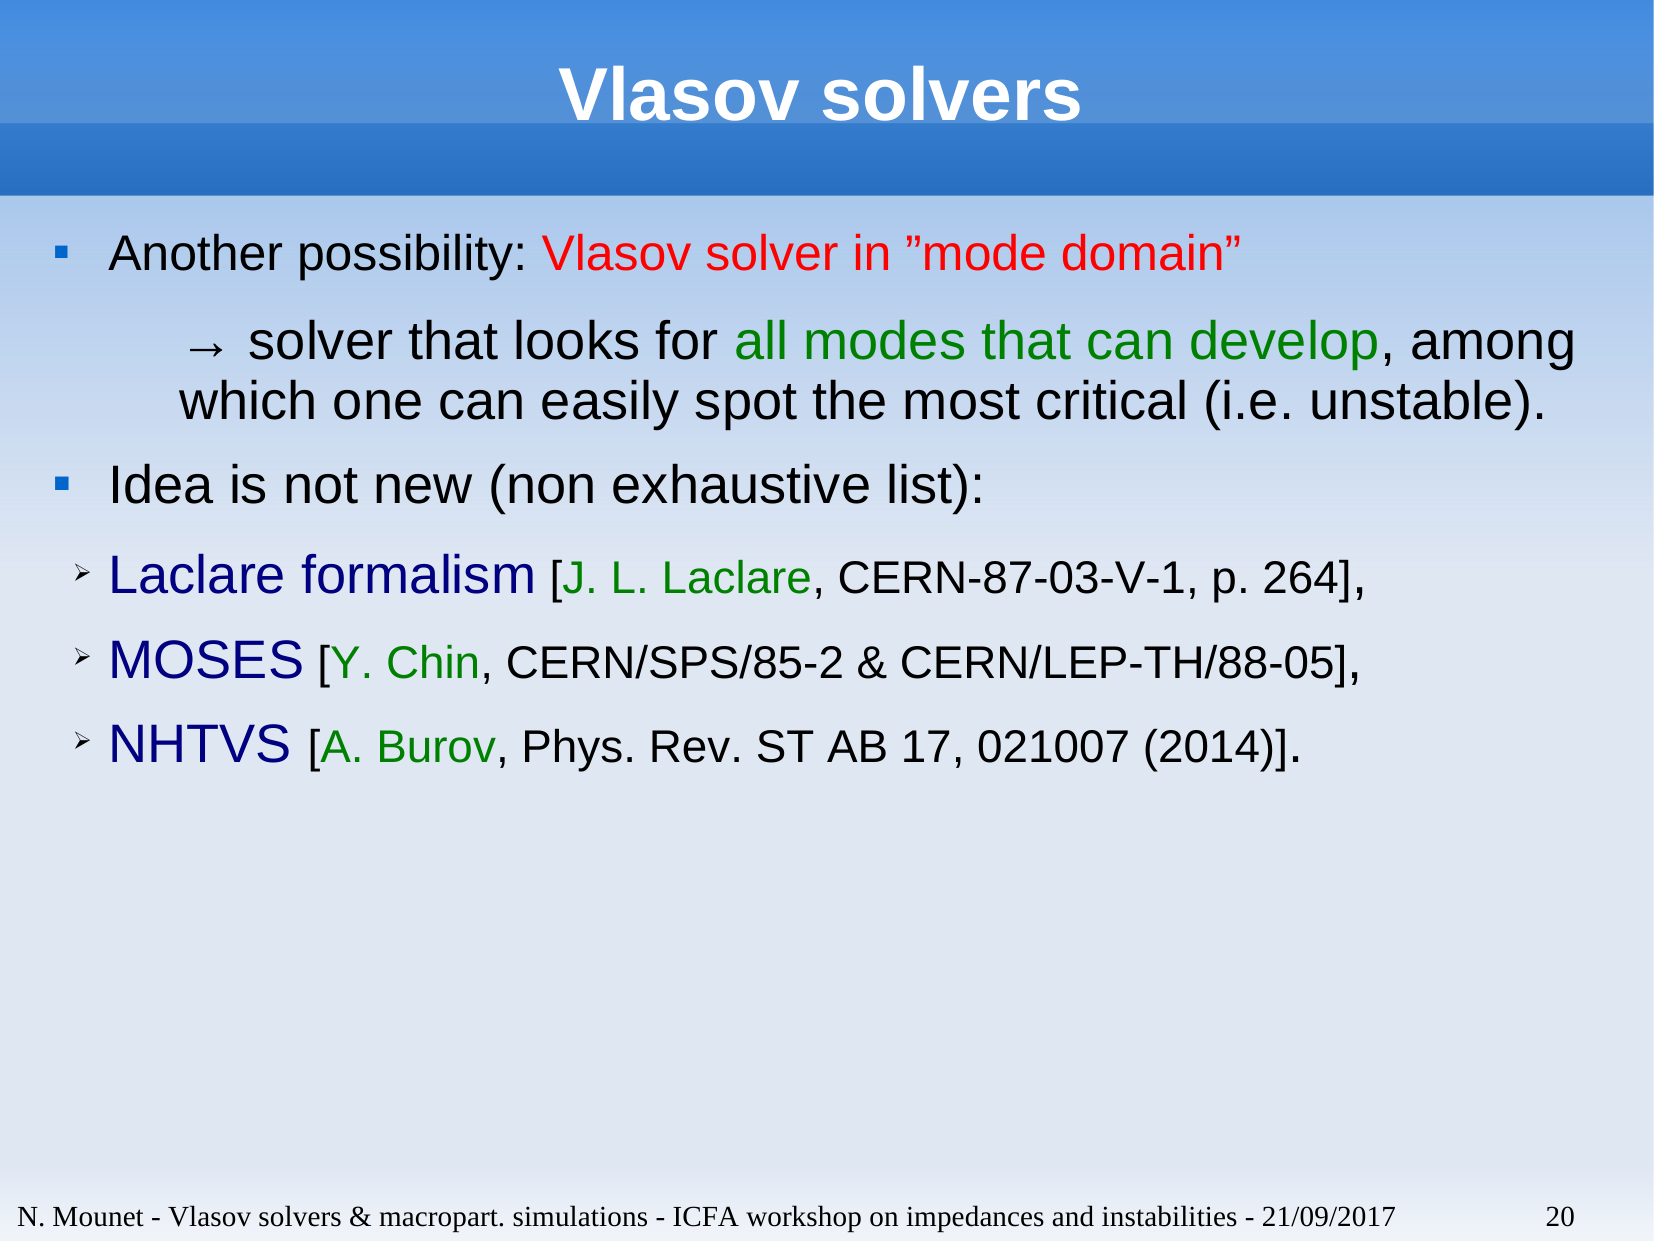

Vlasov solvers
# Another possibility: Vlasov solver in ”mode domain”
→ solver that looks for all modes that can develop, among which one can easily spot the most critical (i.e. unstable).
Idea is not new (non exhaustive list):
Laclare formalism [J. L. Laclare, CERN-87-03-V-1, p. 264],
MOSES [Y. Chin, CERN/SPS/85-2 & CERN/LEP-TH/88-05],
NHTVS [A. Burov, Phys. Rev. ST AB 17, 021007 (2014)].
N. Mounet - Vlasov solvers & macropart. simulations - ICFA workshop on impedances and instabilities - 21/09/2017
20